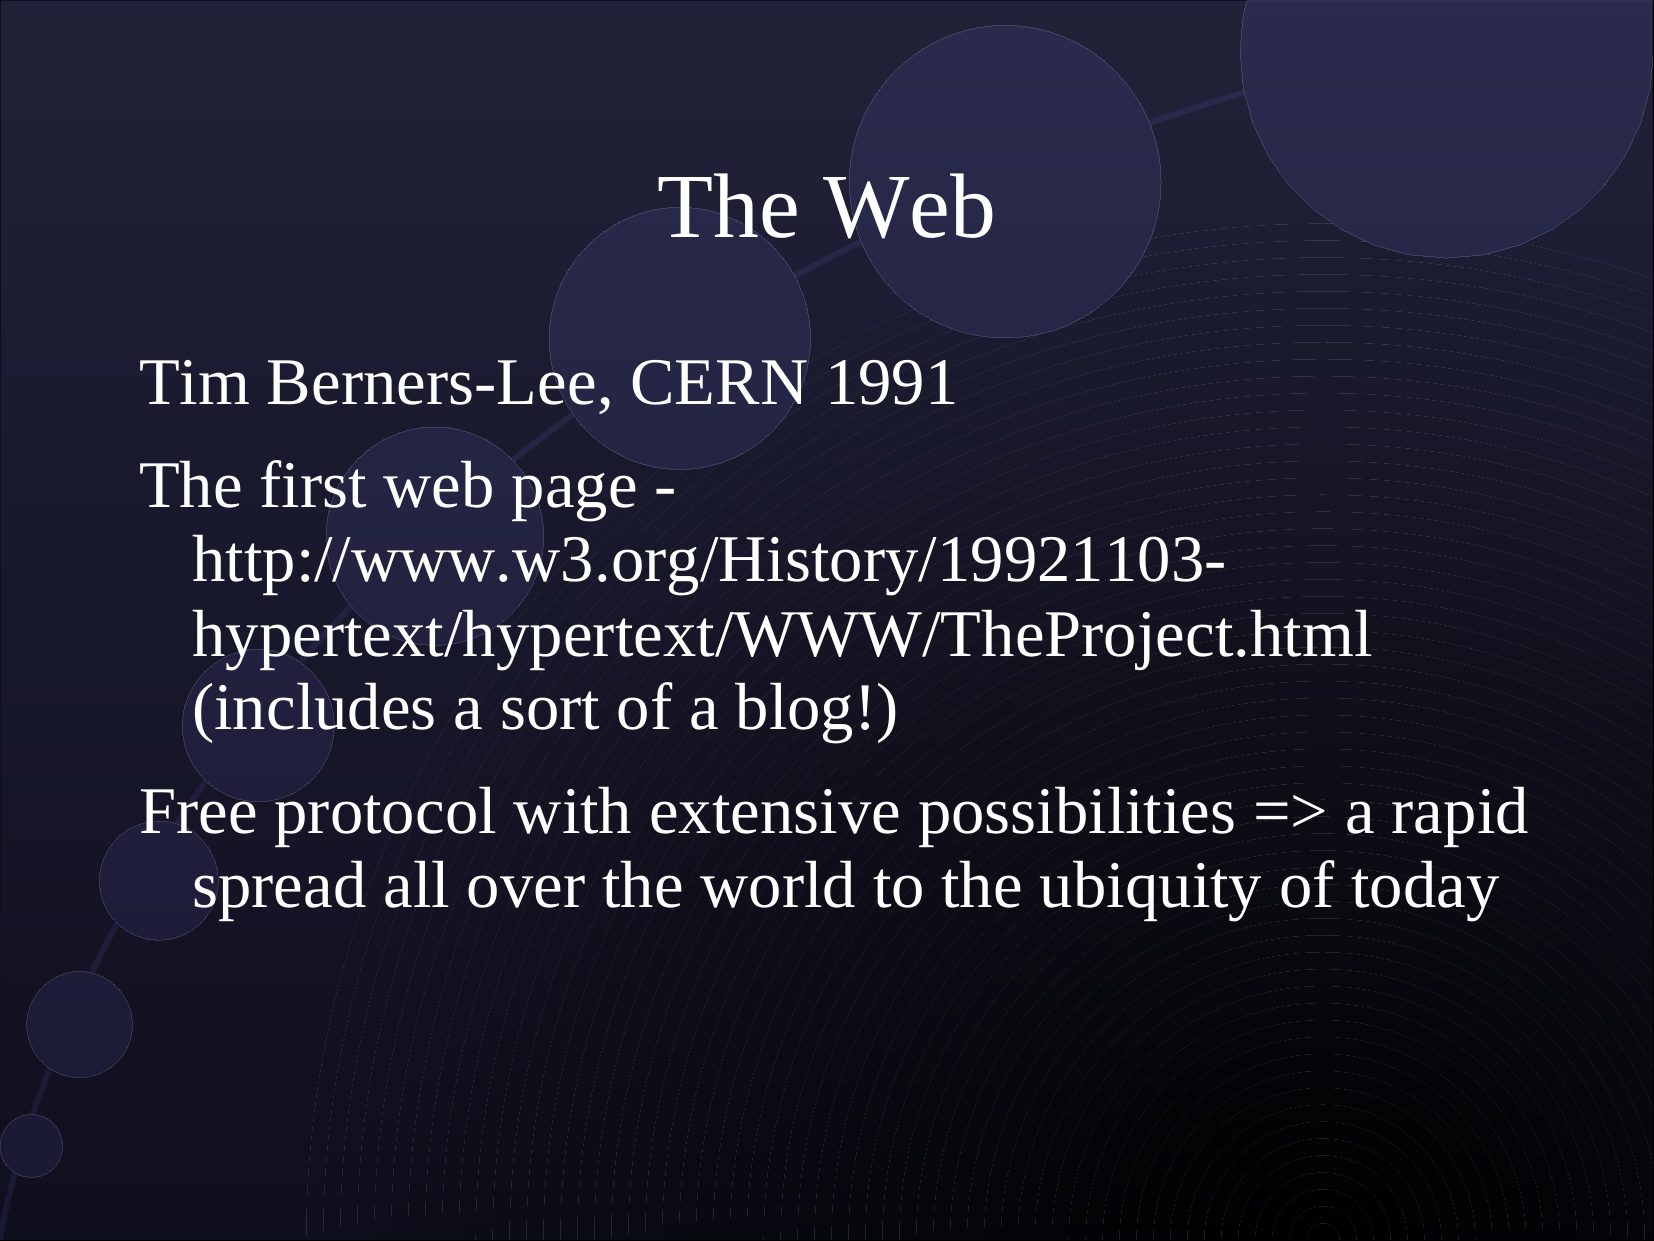

# The Web
Tim Berners-Lee, CERN 1991
The first web page - http://www.w3.org/History/19921103-hypertext/hypertext/WWW/TheProject.html (includes a sort of a blog!)
Free protocol with extensive possibilities => a rapid spread all over the world to the ubiquity of today